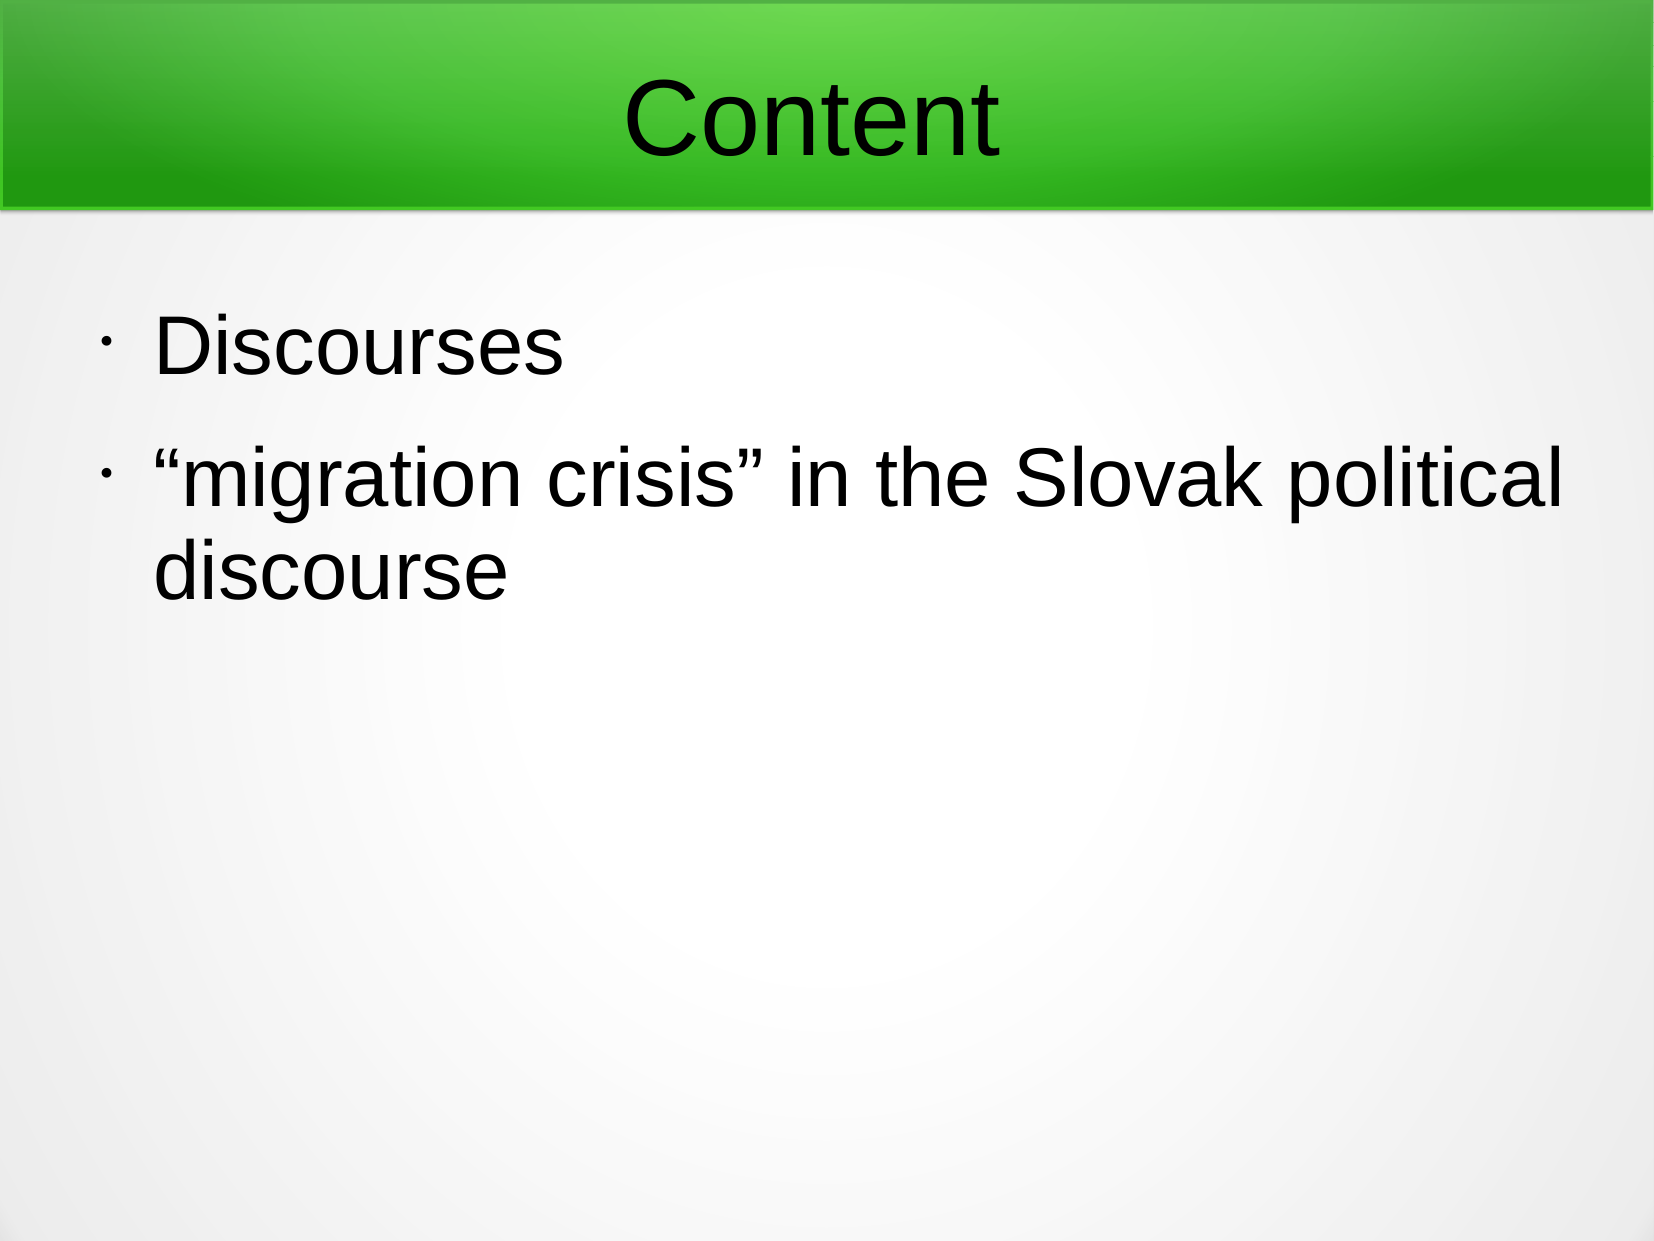

# Content
Discourses
“migration crisis” in the Slovak political discourse